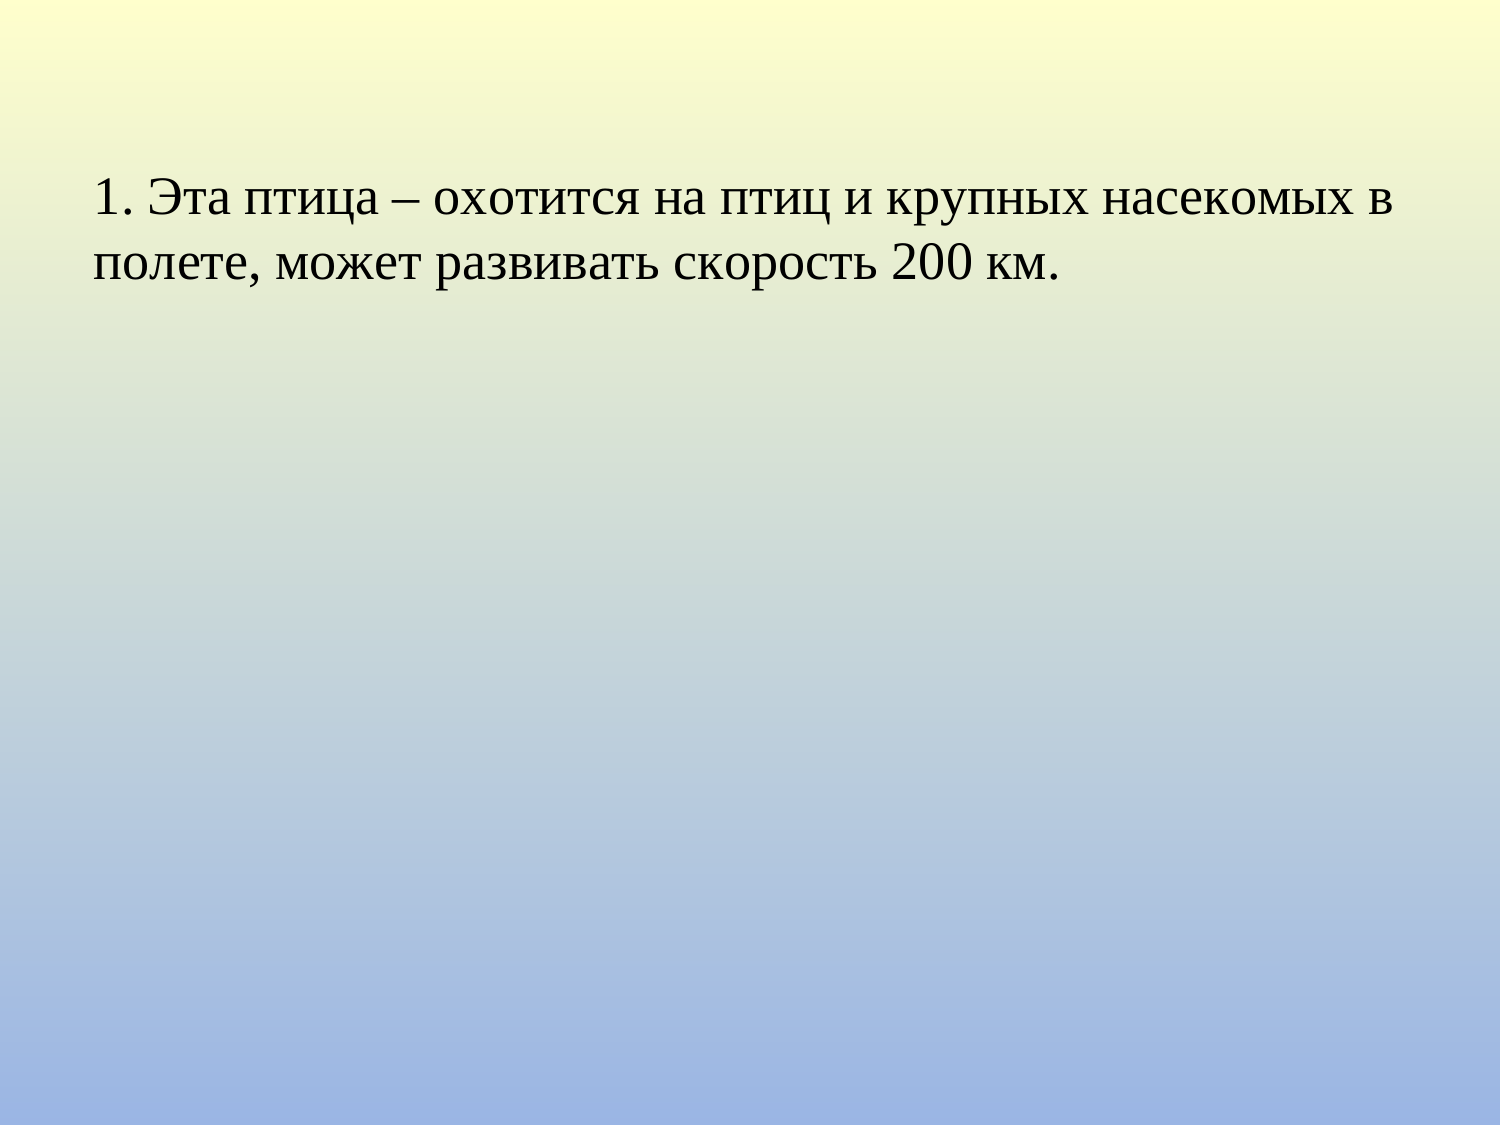

1. Эта птица – охотится на птиц и крупных насекомых в полете, может развивать скорость 200 км.